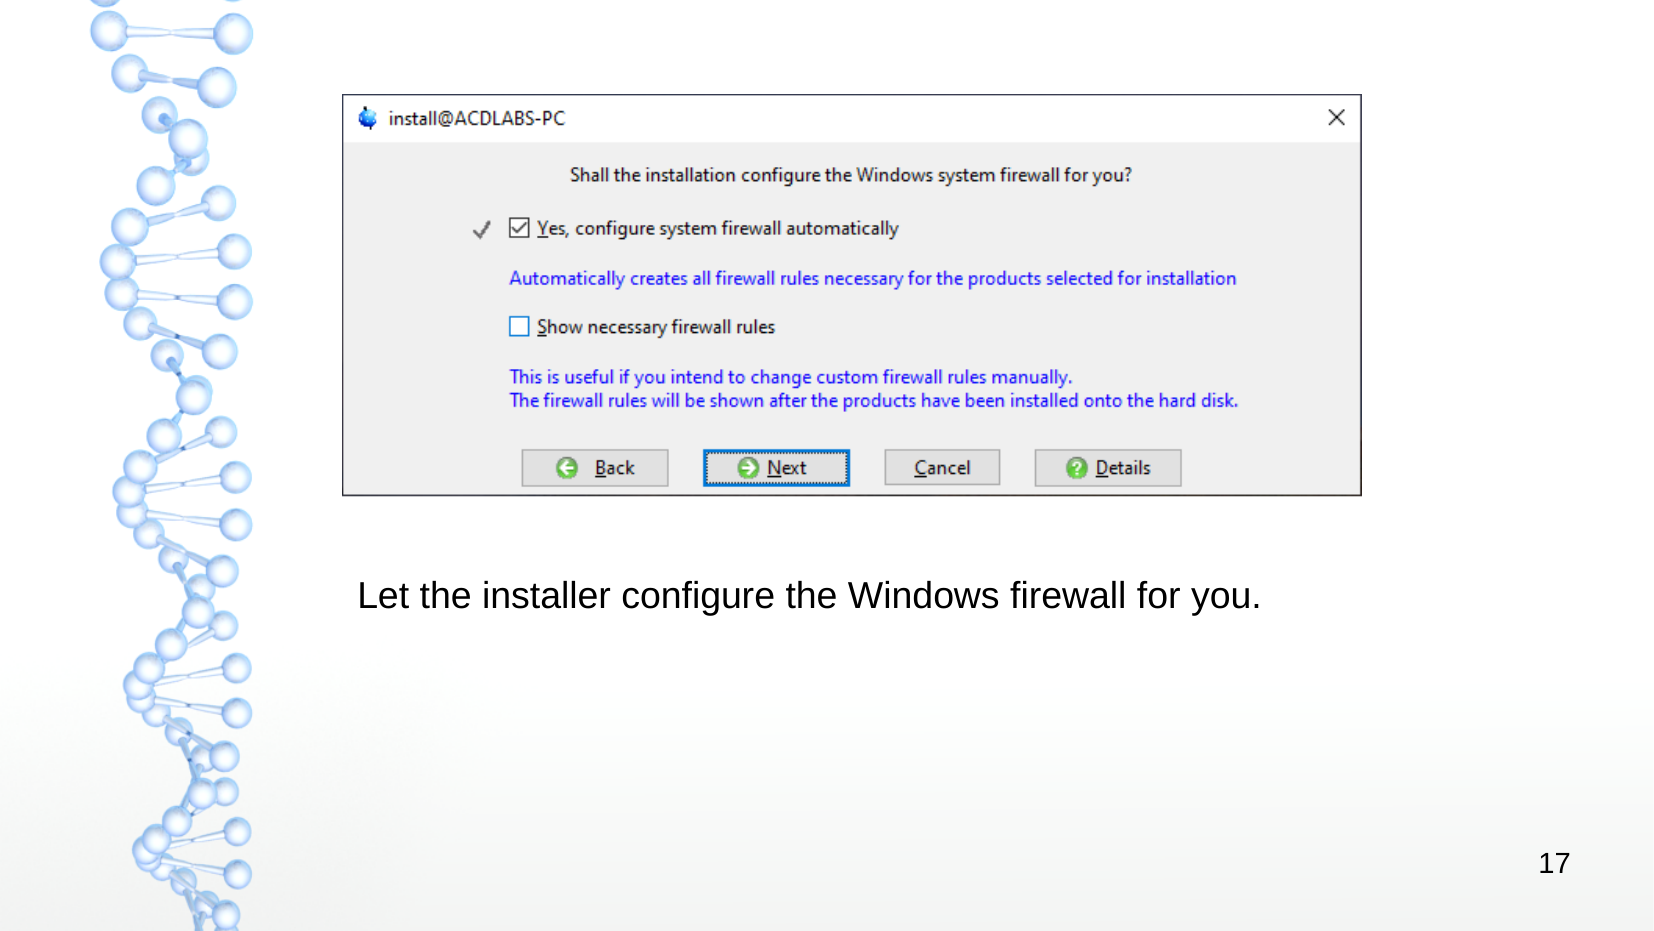

Let the installer configure the Windows firewall for you.
17